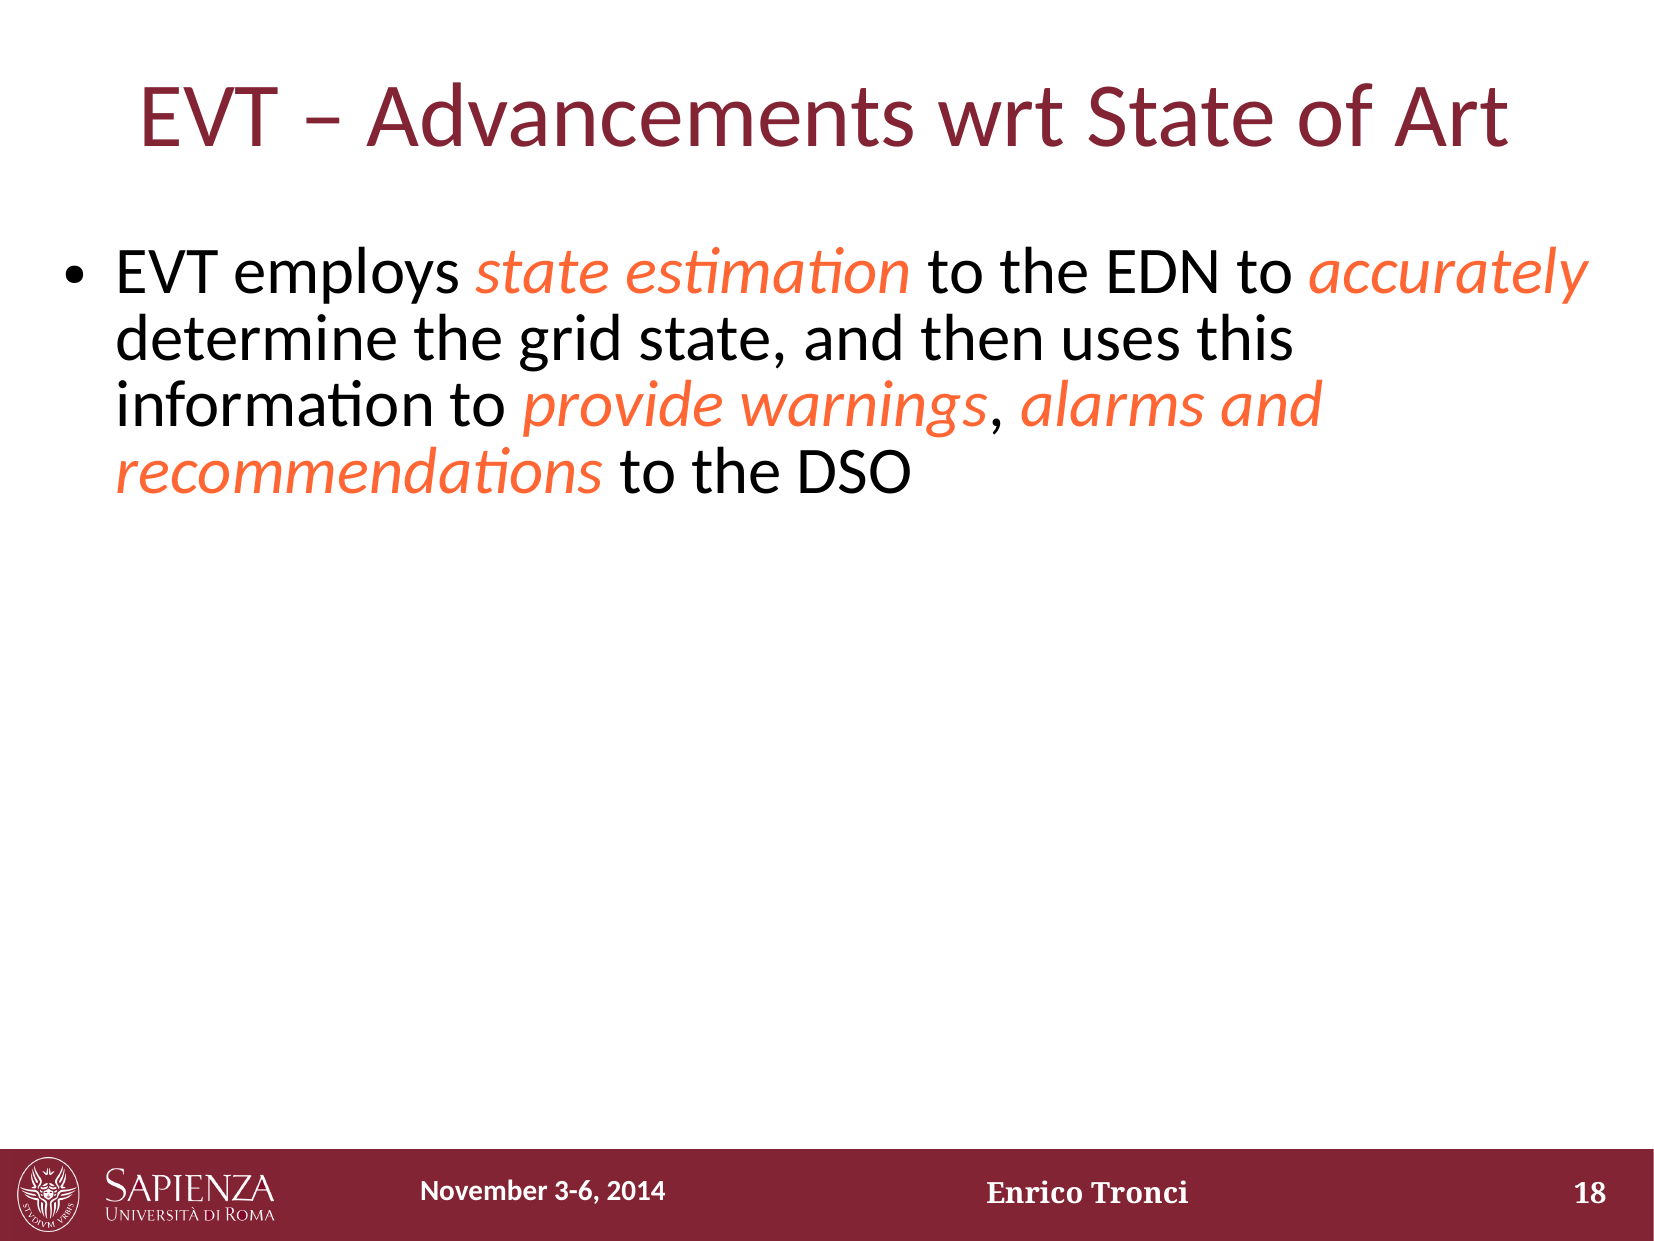

# EVT – Advancements wrt State of Art
EVT employs state estimation to the EDN to accurately determine the grid state, and then uses this information to provide warnings, alarms and recommendations to the DSO
November 3-6, 2014
Enrico Tronci
18